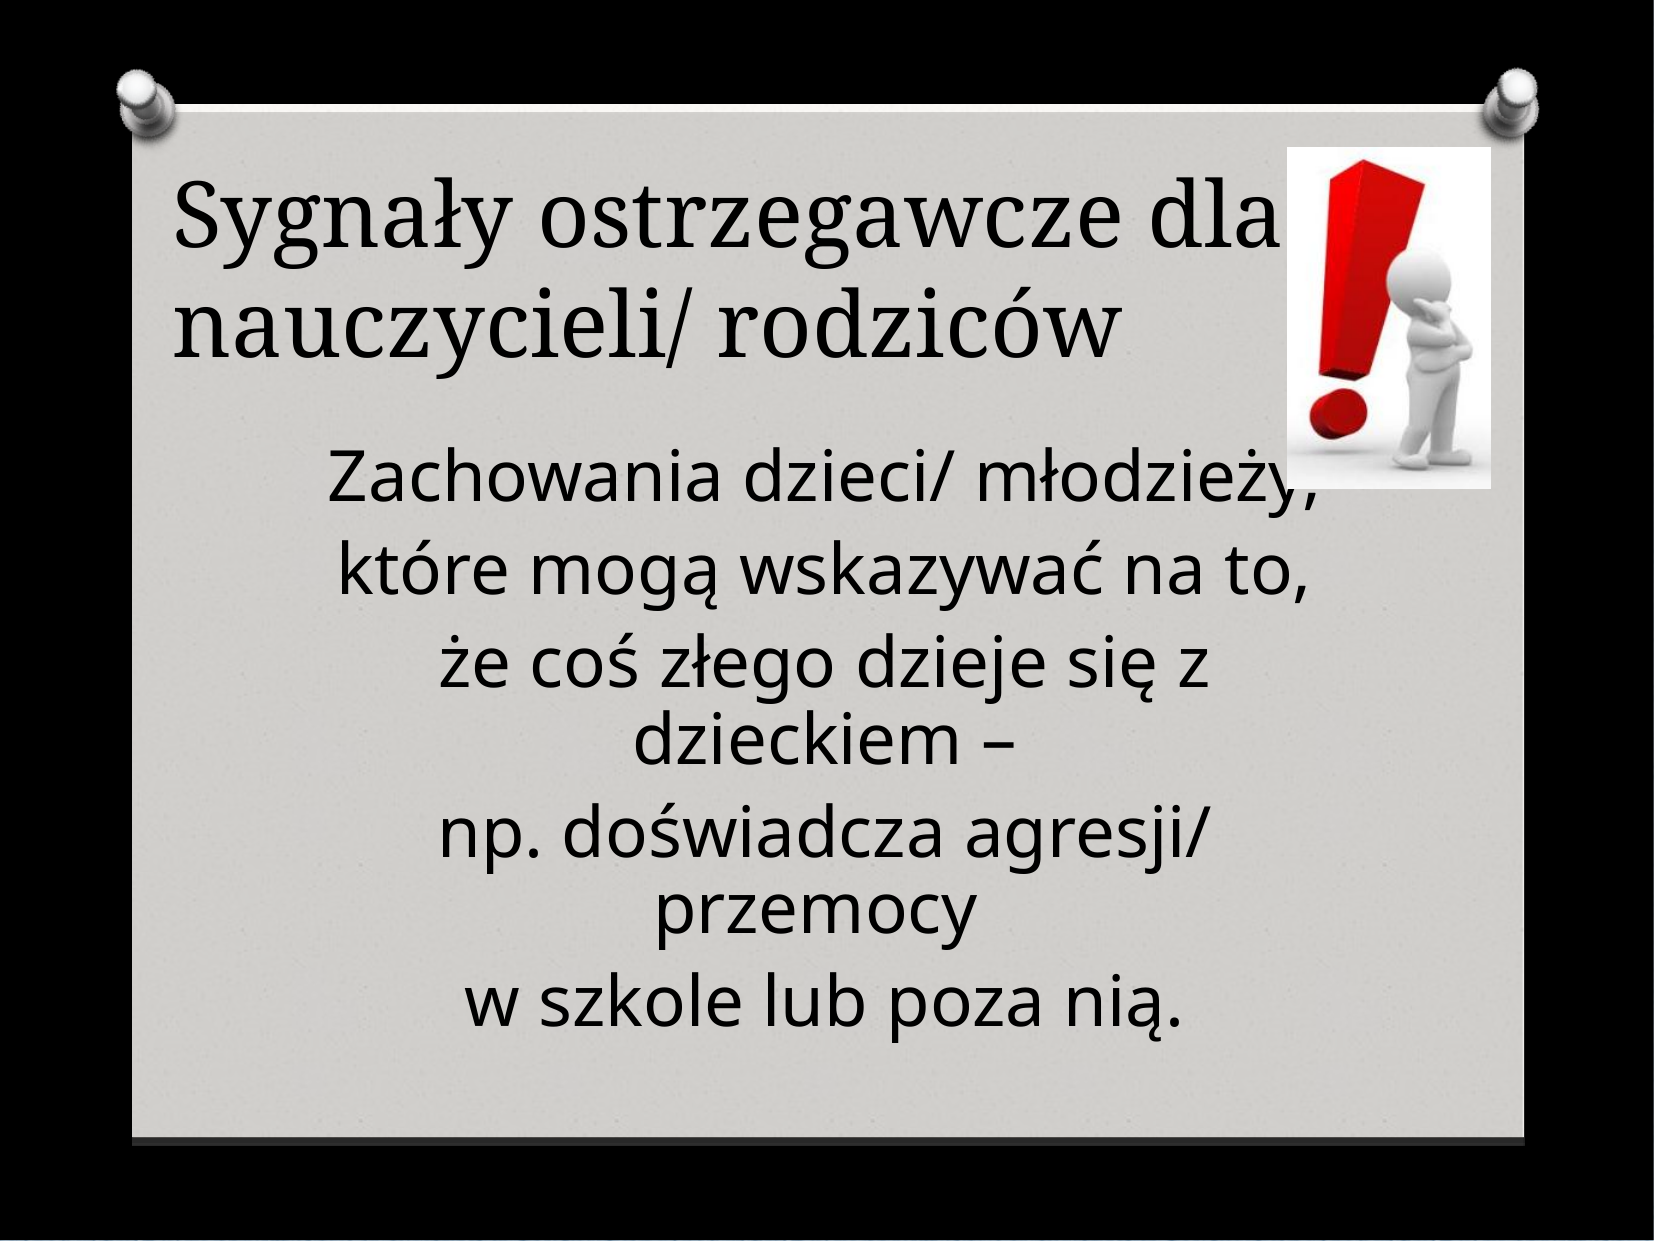

# Sygnały ostrzegawcze dla nauczycieli/ rodziców
Zachowania dzieci/ młodzieży,
 które mogą wskazywać na to,
że coś złego dzieje się z dzieckiem –
np. doświadcza agresji/ przemocy
w szkole lub poza nią.